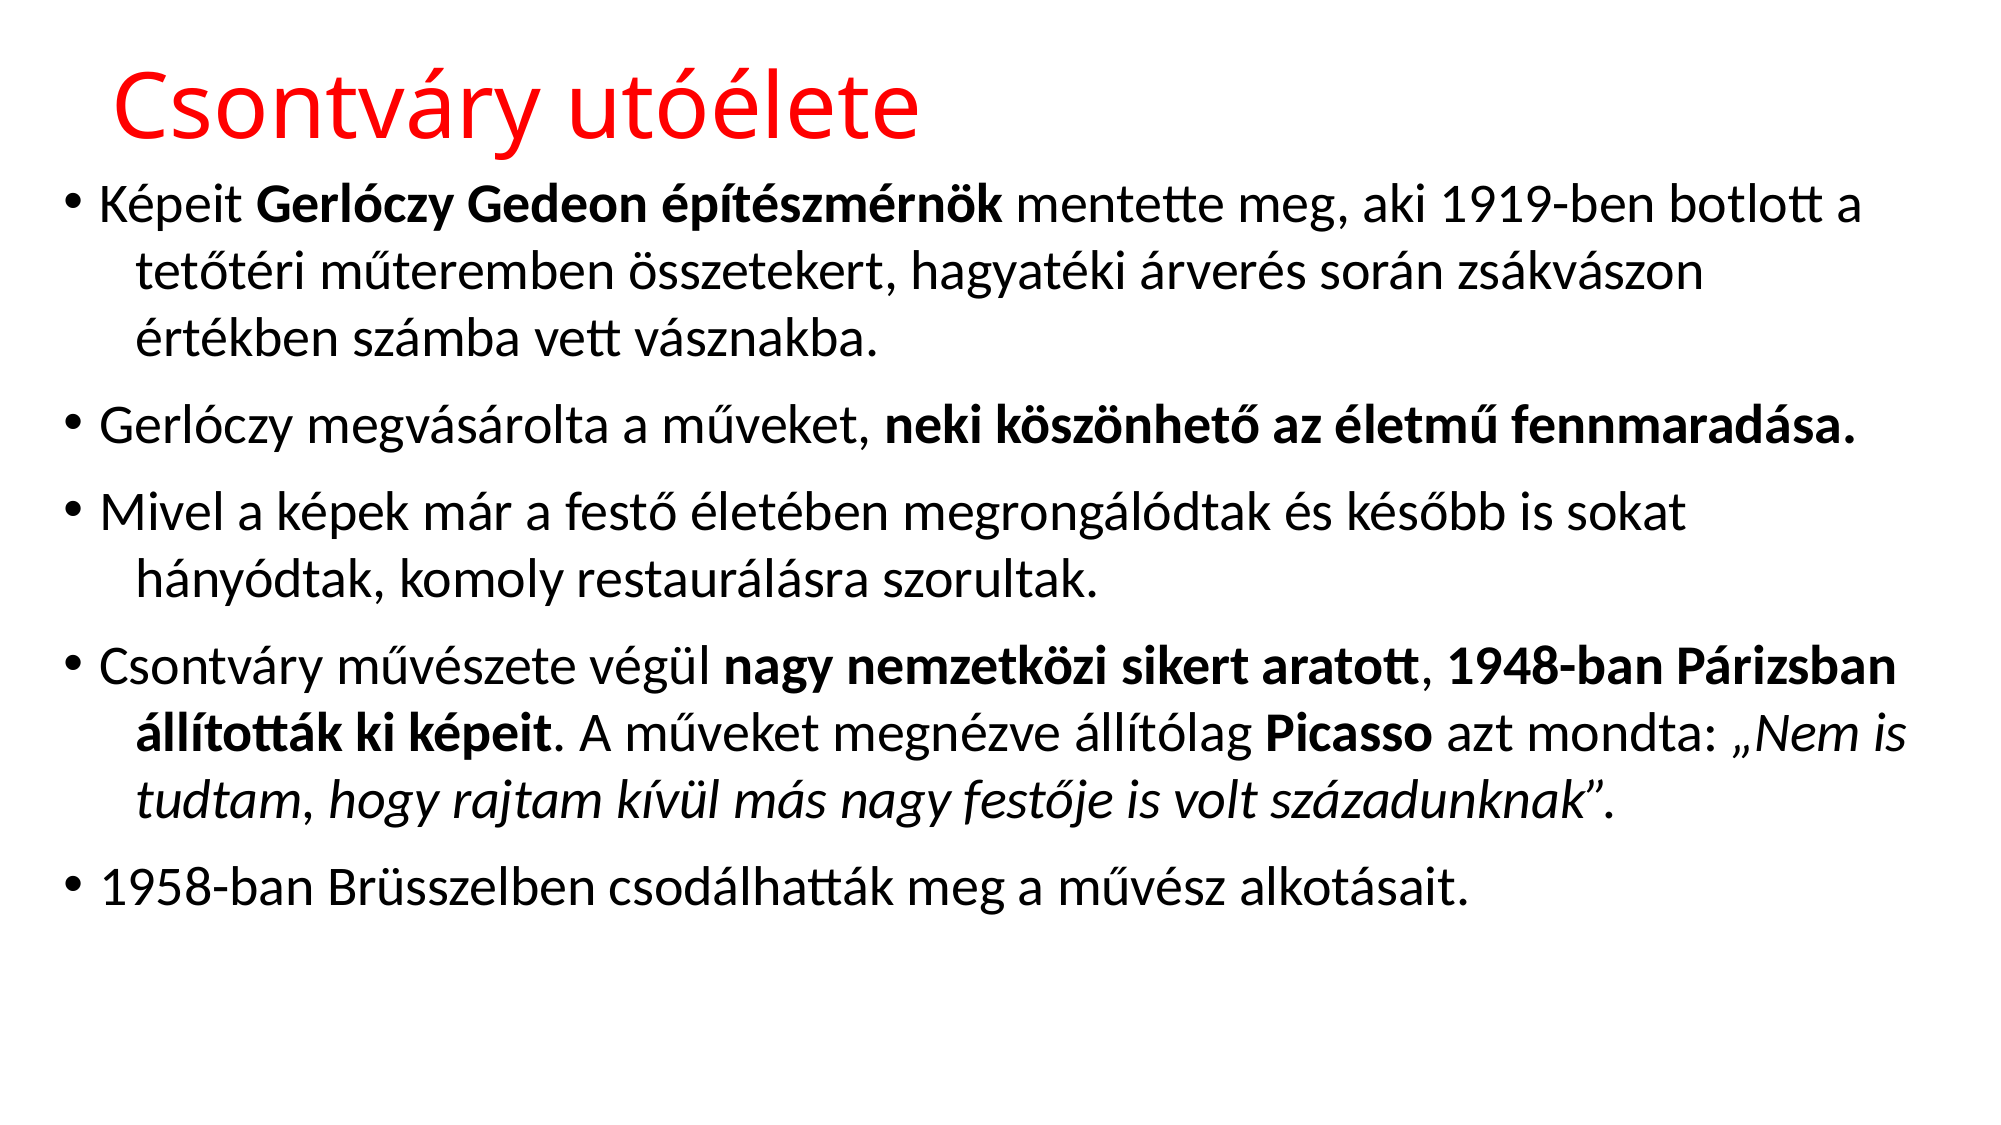

# Csontváry utóélete
Képeit Gerlóczy Gedeon építészmérnök mentette meg, aki 1919-ben botlott a tetőtéri műteremben összetekert, hagyatéki árverés során zsákvászon értékben számba vett vásznakba.
Gerlóczy megvásárolta a műveket, neki köszönhető az életmű fennmaradása.
Mivel a képek már a festő életében megrongálódtak és később is sokat hányódtak, komoly restaurálásra szorultak.
Csontváry művészete végül nagy nemzetközi sikert aratott, 1948-ban Párizsban állították ki képeit. A műveket megnézve állítólag Picasso azt mondta: „Nem is tudtam, hogy rajtam kívül más nagy festője is volt századunknak”.
1958-ban Brüsszelben csodálhatták meg a művész alkotásait.